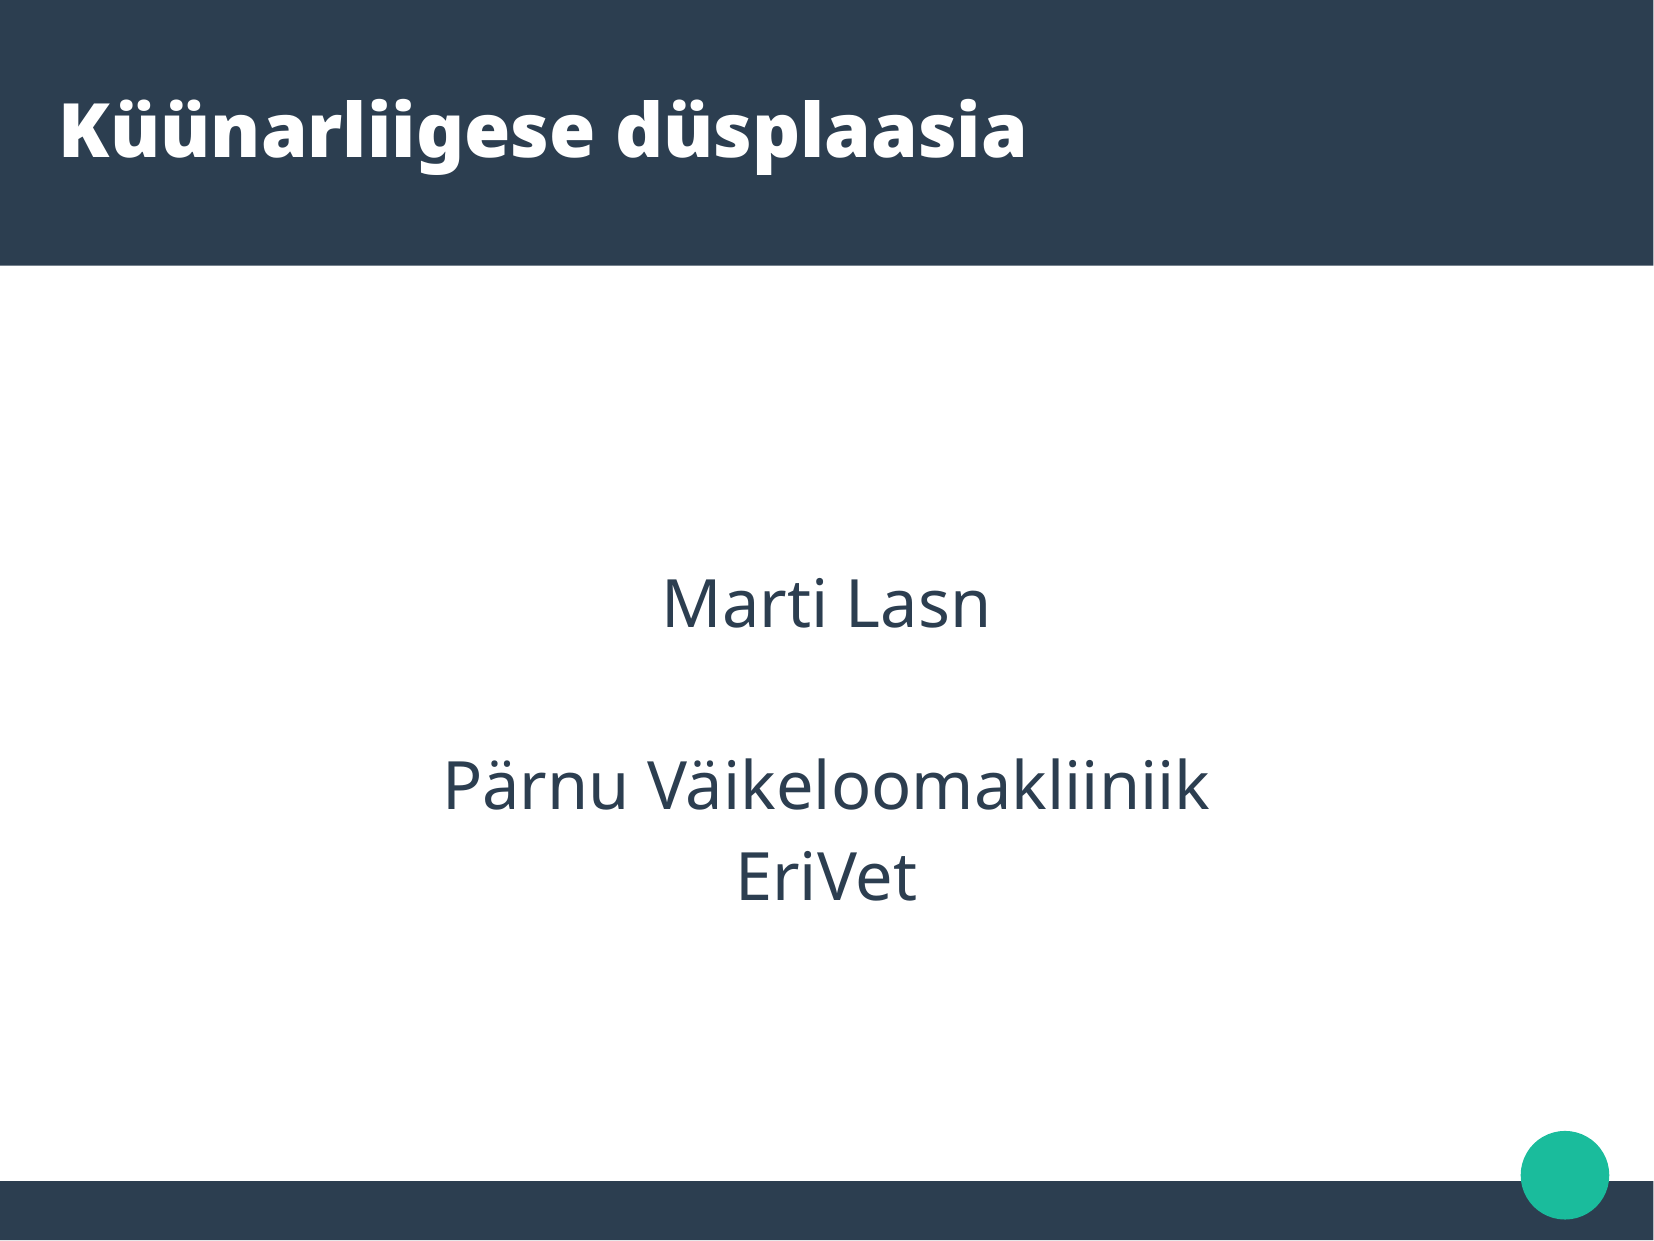

# Küünarliigese düsplaasia
Marti Lasn
Pärnu Väikeloomakliiniik
EriVet